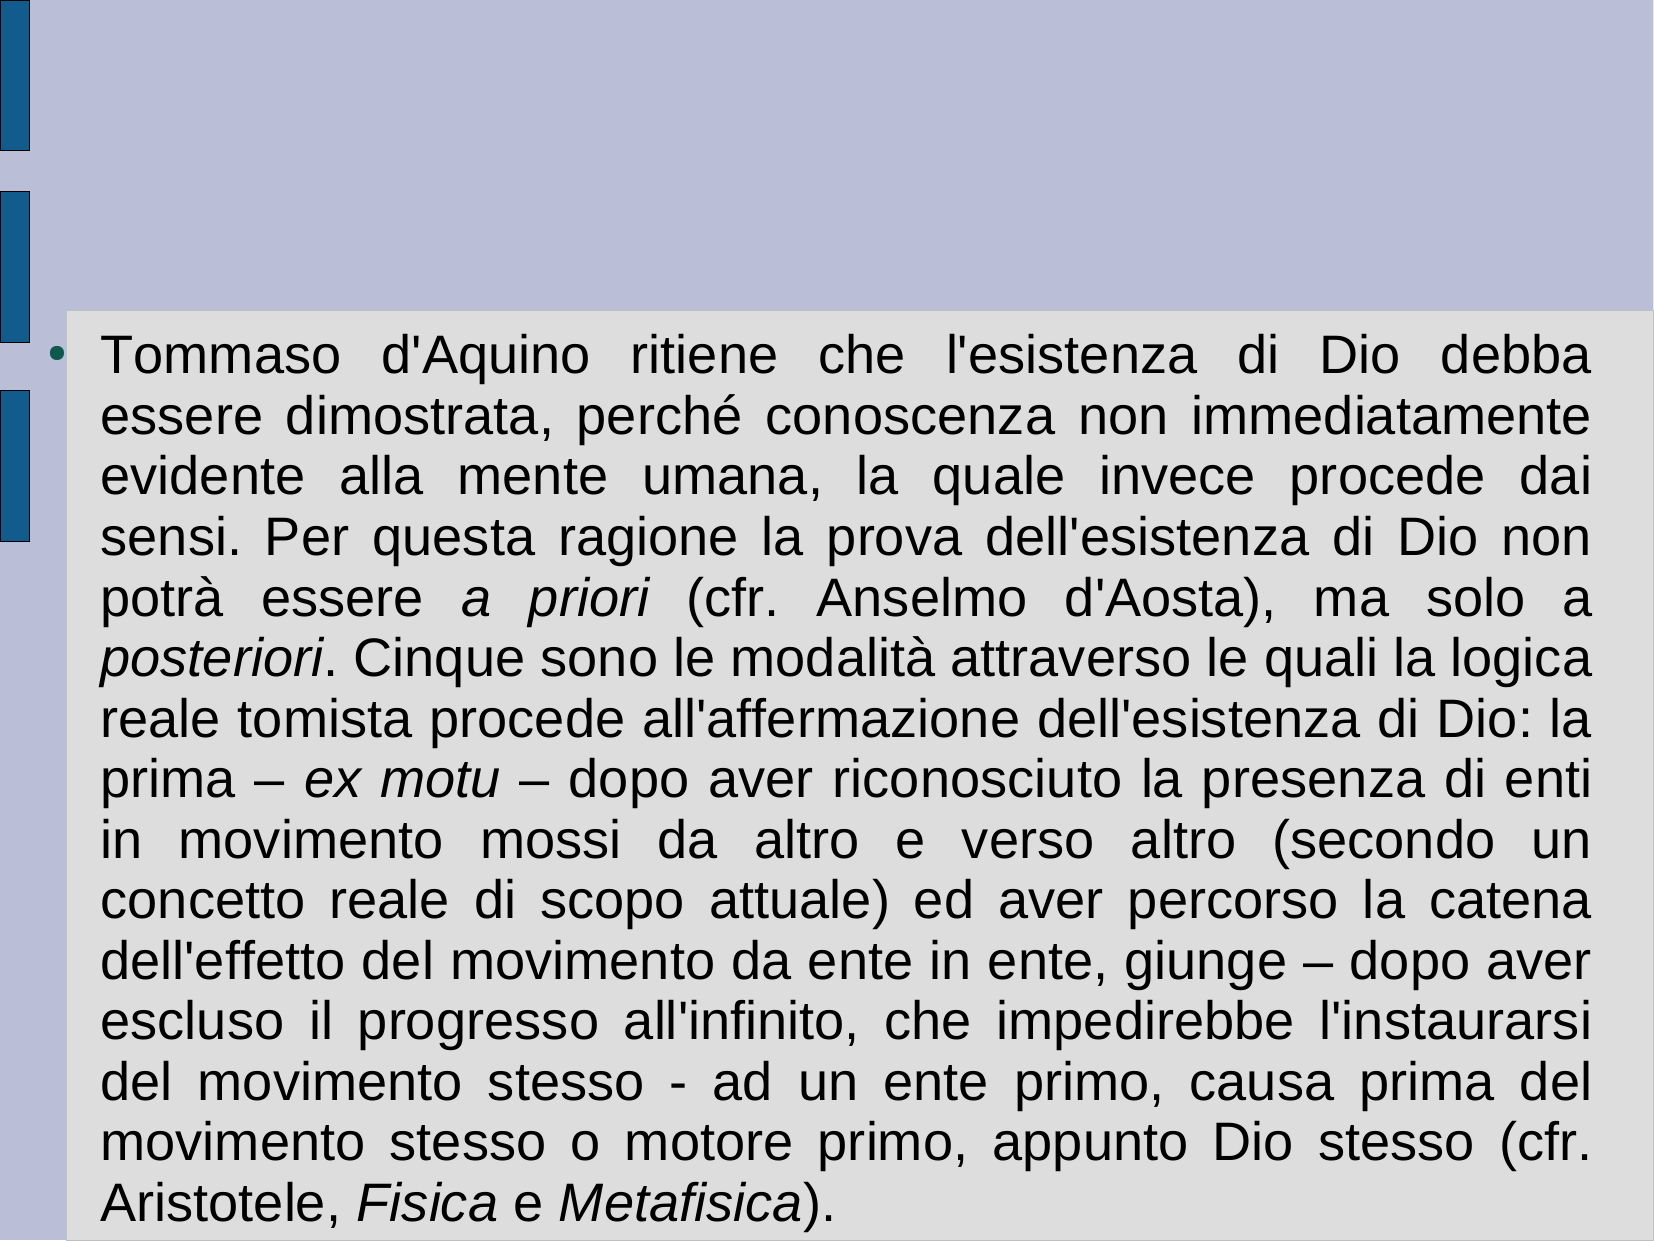

#
Tommaso d'Aquino ritiene che l'esistenza di Dio debba essere dimostrata, perché conoscenza non immediatamente evidente alla mente umana, la quale invece procede dai sensi. Per questa ragione la prova dell'esistenza di Dio non potrà essere a priori (cfr. Anselmo d'Aosta), ma solo a posteriori. Cinque sono le modalità attraverso le quali la logica reale tomista procede all'affermazione dell'esistenza di Dio: la prima – ex motu – dopo aver riconosciuto la presenza di enti in movimento mossi da altro e verso altro (secondo un concetto reale di scopo attuale) ed aver percorso la catena dell'effetto del movimento da ente in ente, giunge – dopo aver escluso il progresso all'infinito, che impedirebbe l'instaurarsi del movimento stesso - ad un ente primo, causa prima del movimento stesso o motore primo, appunto Dio stesso (cfr. Aristotele, Fisica e Metafisica).